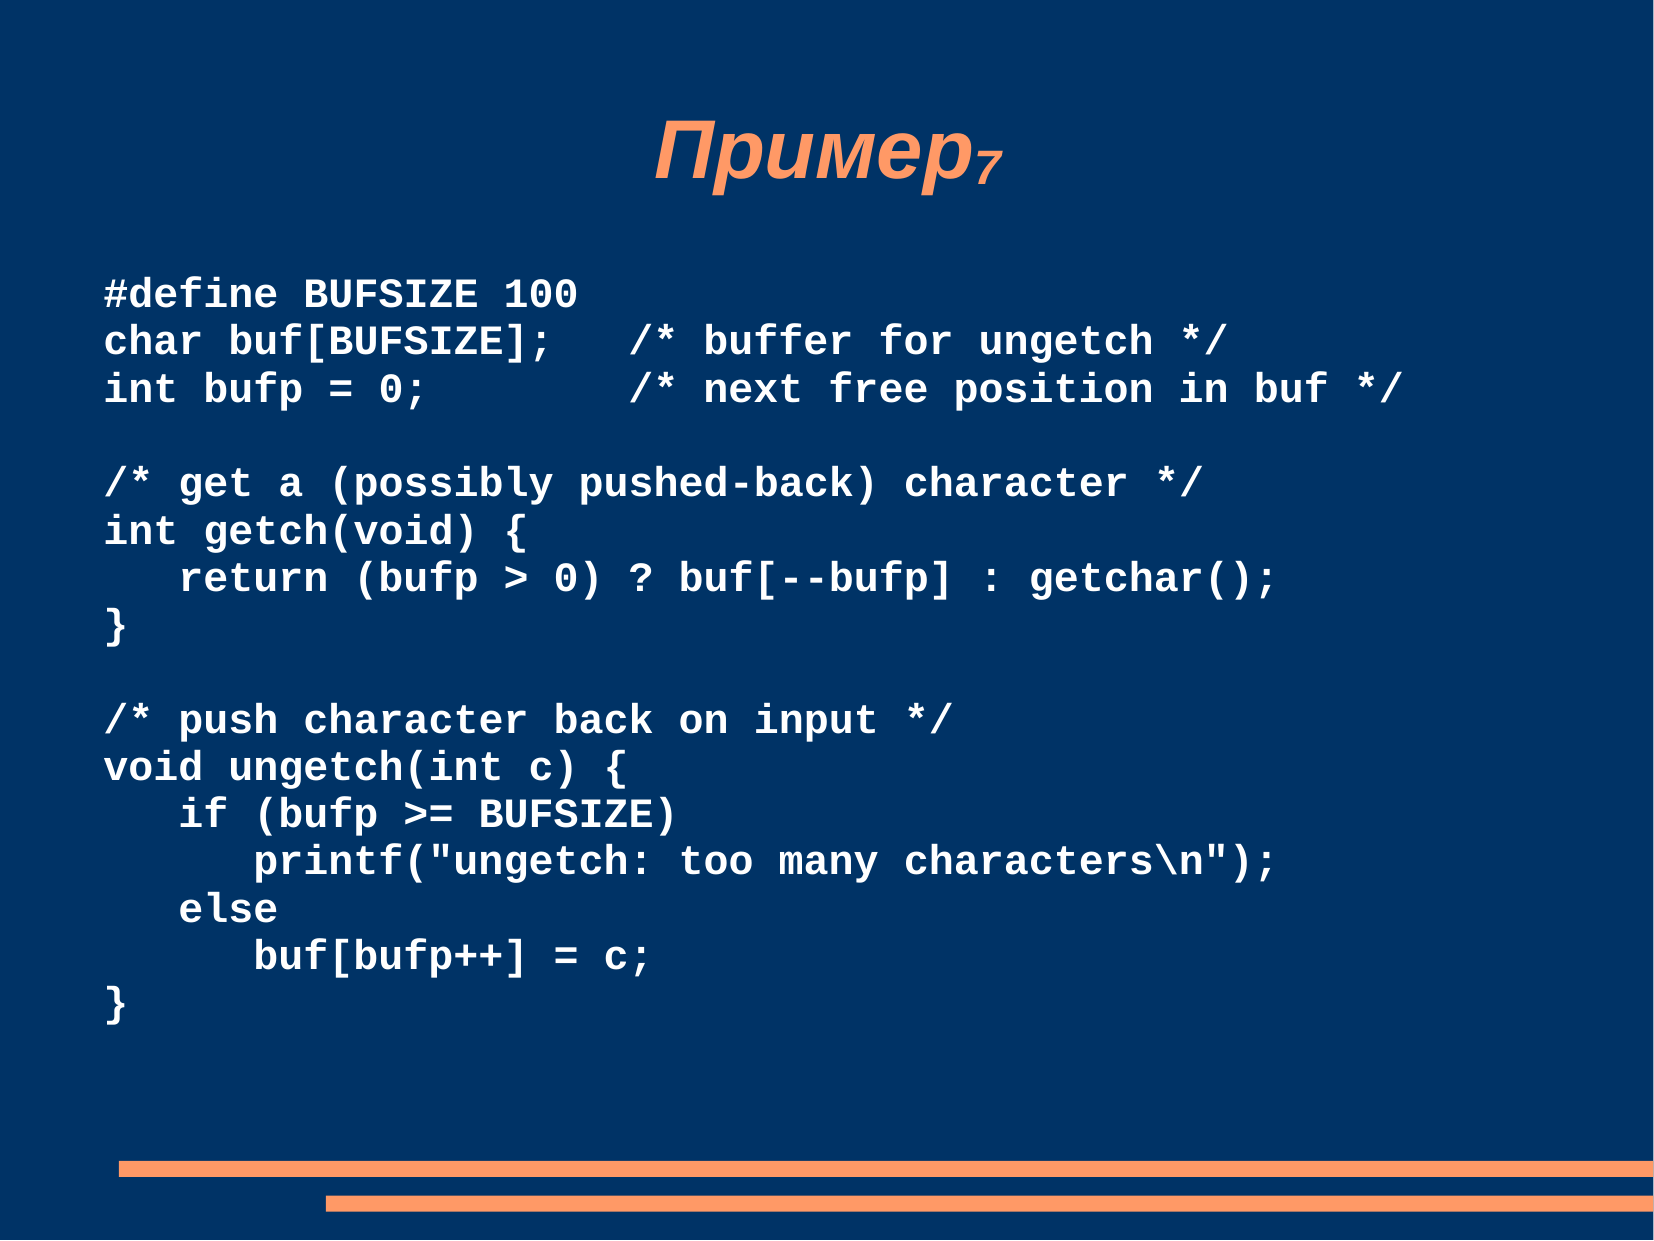

# Пример7
#define BUFSIZE 100
char buf[BUFSIZE]; 	/* buffer for ungetch */
int bufp = 0; 			/* next free position in buf */
/* get a (possibly pushed-back) character */
int getch(void) {
	return (bufp > 0) ? buf[--bufp] : getchar();
}
/* push character back on input */
void ungetch(int c) {
	if (bufp >= BUFSIZE)
		printf("ungetch: too many characters\n");
	else
		buf[bufp++] = c;
}